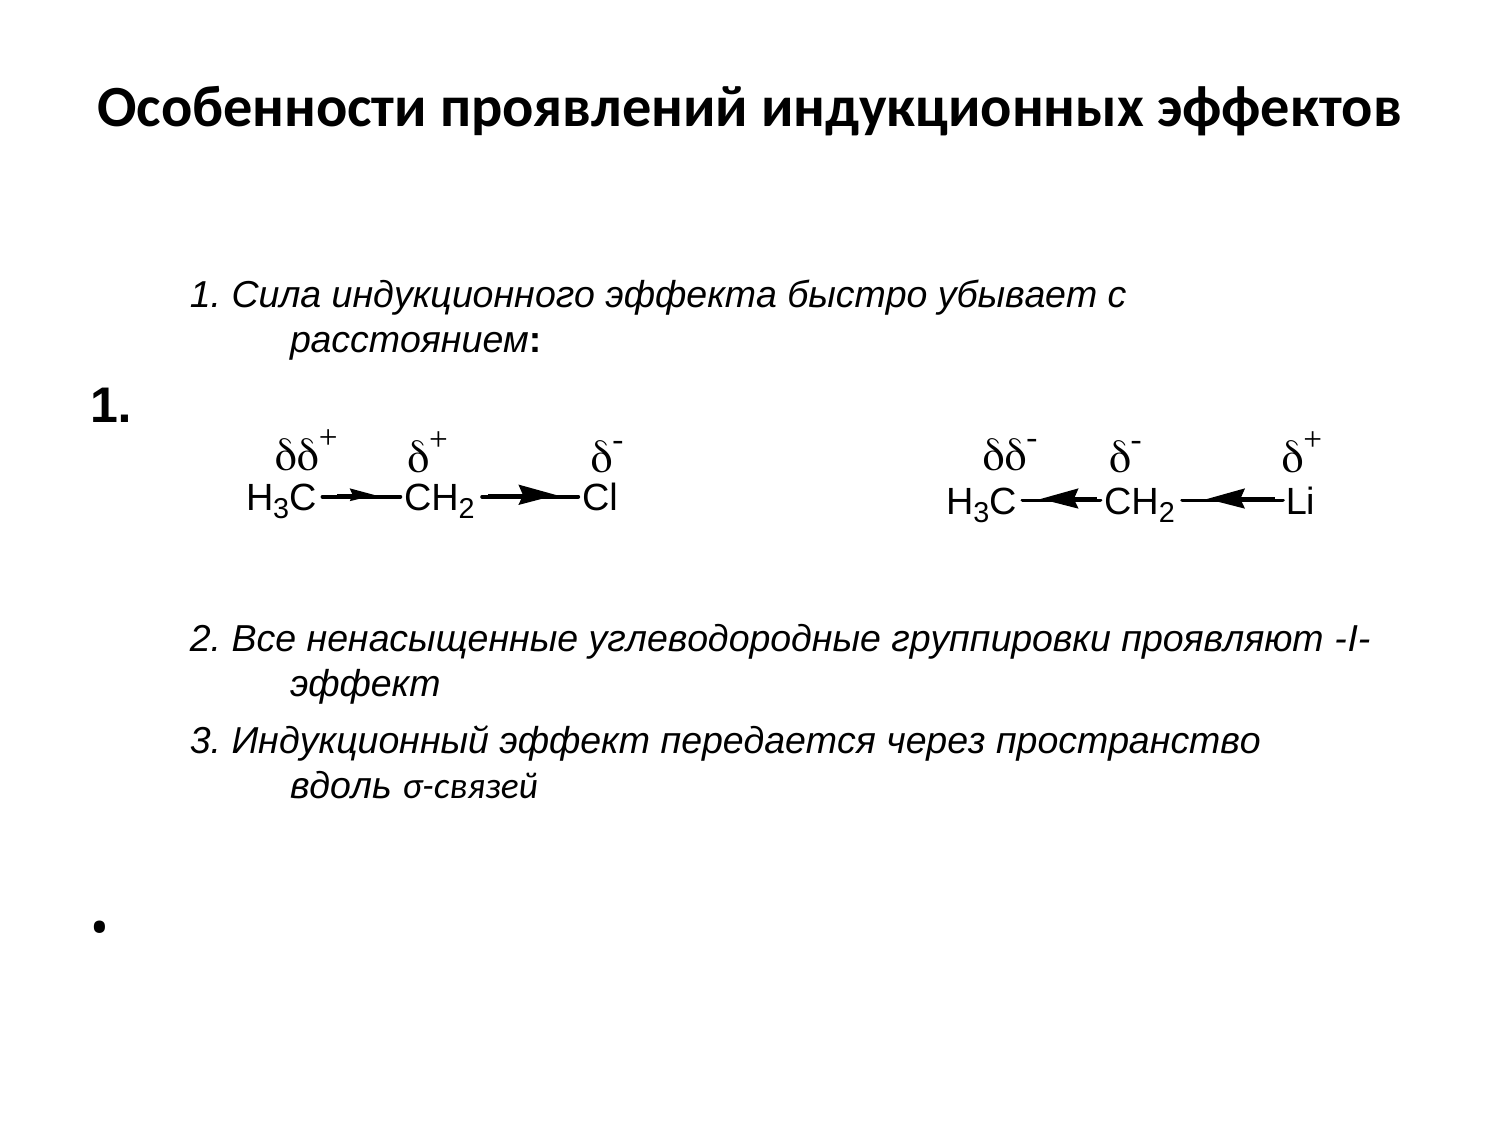

# Особенности проявлений индукционных эффектов
1. Сила индукционного эффекта быстро убывает с расстоянием:
2. Все ненасыщенные углеводородные группировки проявляют -I-эффект
3. Индукционный эффект передается через пространство вдоль σ-связей